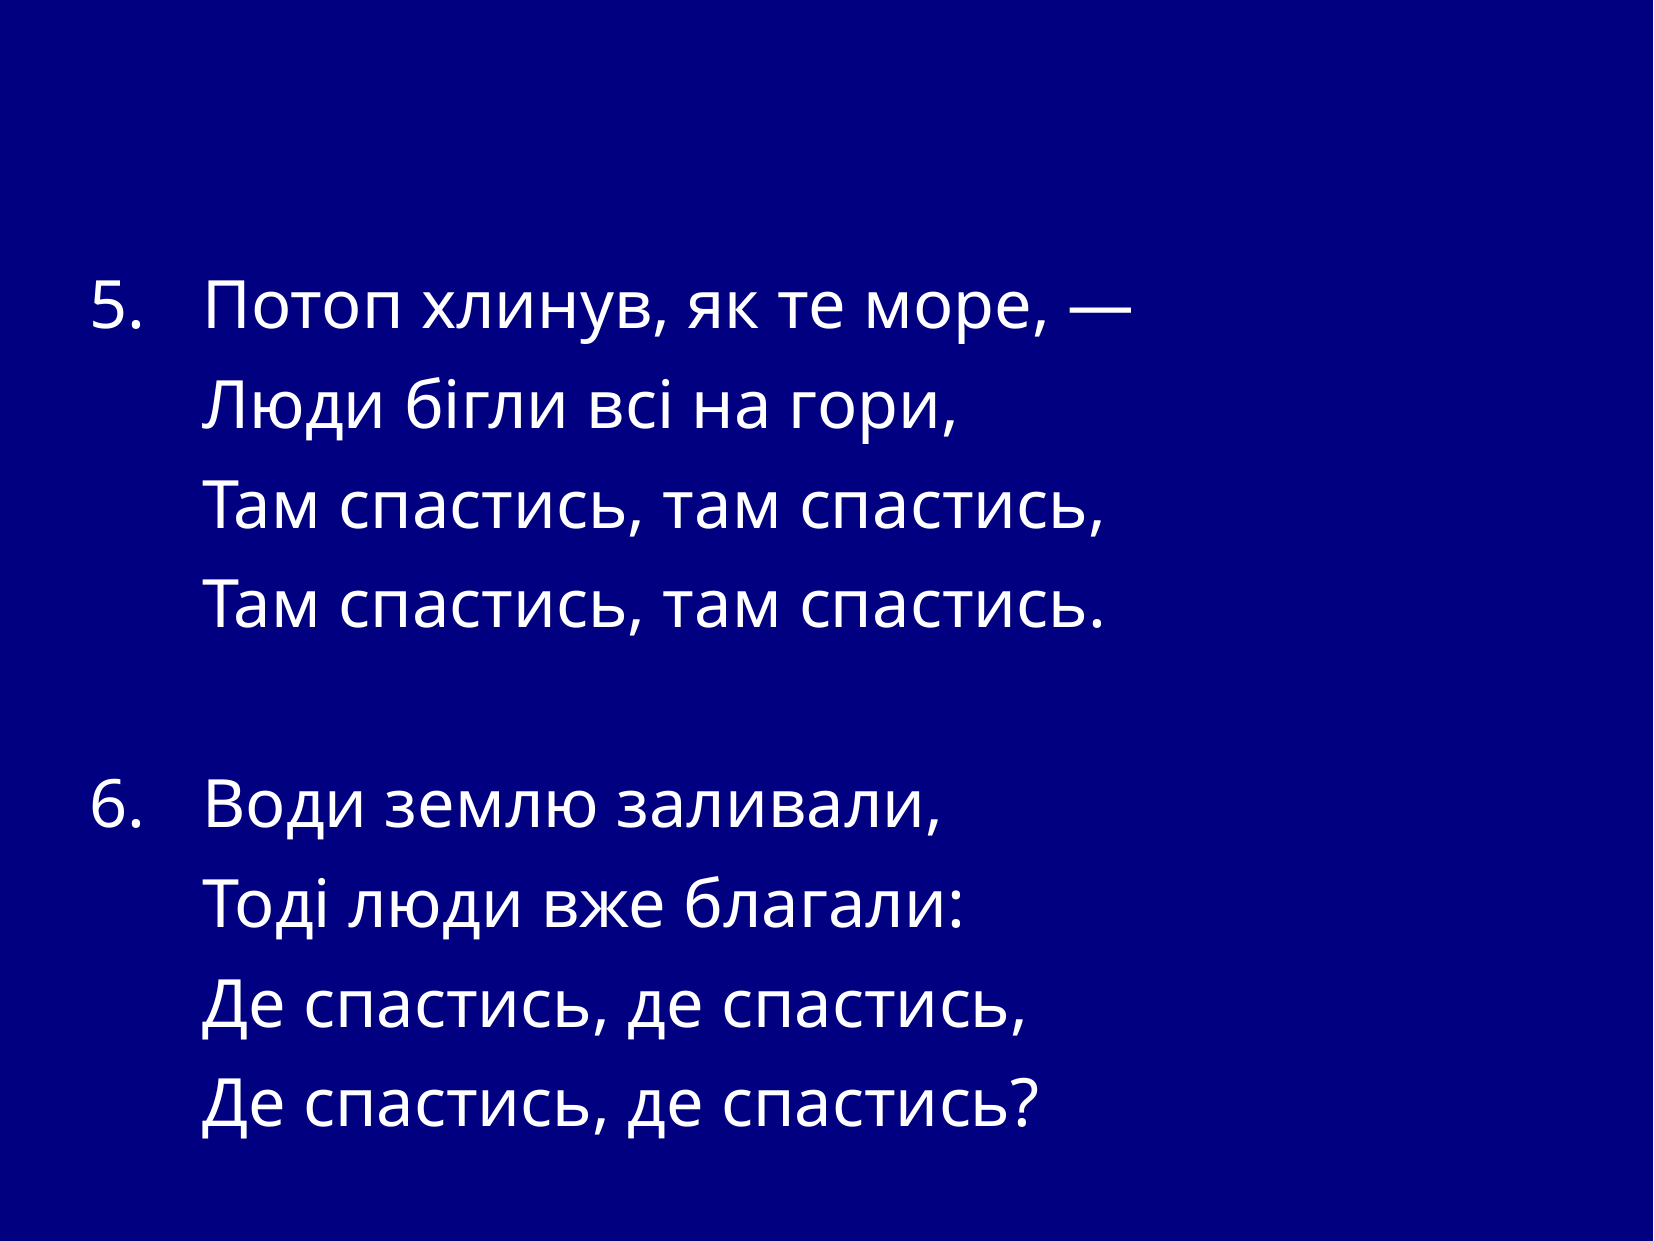

5.	Потоп хлинув, як те море, ―
	Люди бігли всі на гори,
	Там спастись, там спастись,
	Там спастись, там спастись.
6.	Води землю заливали,
	Тоді люди вже благали:
	Де спастись, де спастись,
	Де спастись, де спастись?